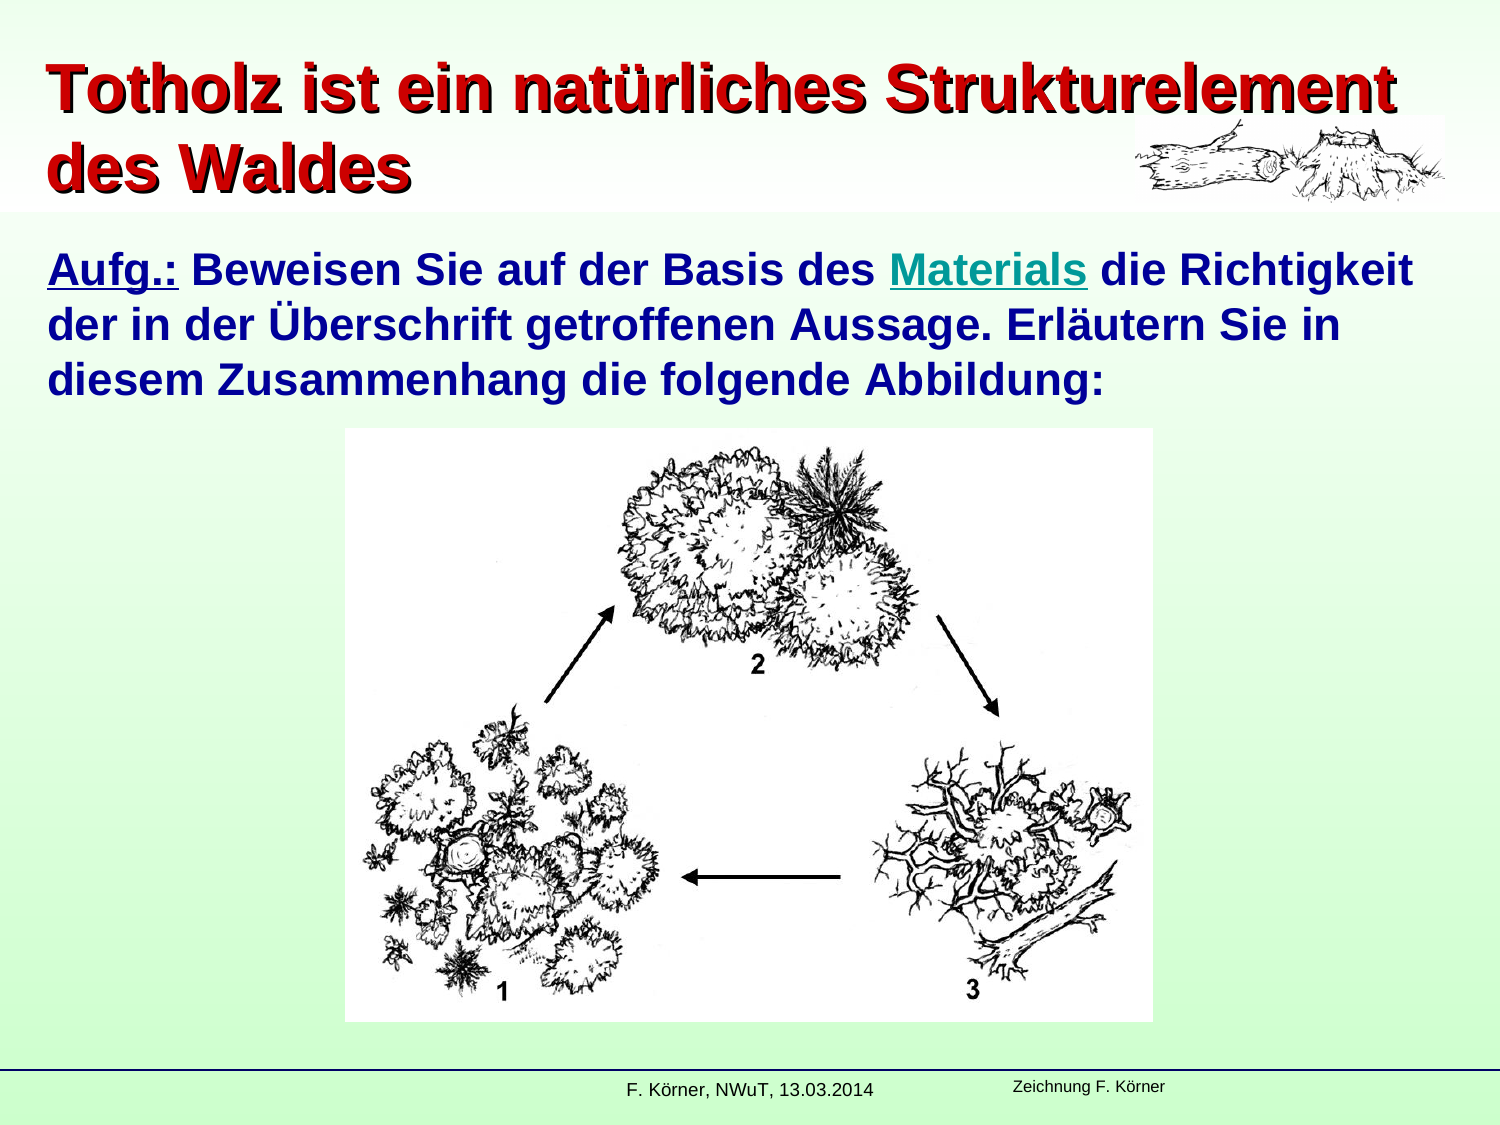

| Totholz ist ein natürliches Strukturelement des Waldes |
| --- |
Aufg.: Beweisen Sie auf der Basis des Materials die Richtigkeit der in der Überschrift getroffenen Aussage. Erläutern Sie in diesem Zusammenhang die folgende Abbildung:
Zeichnung F. Körner